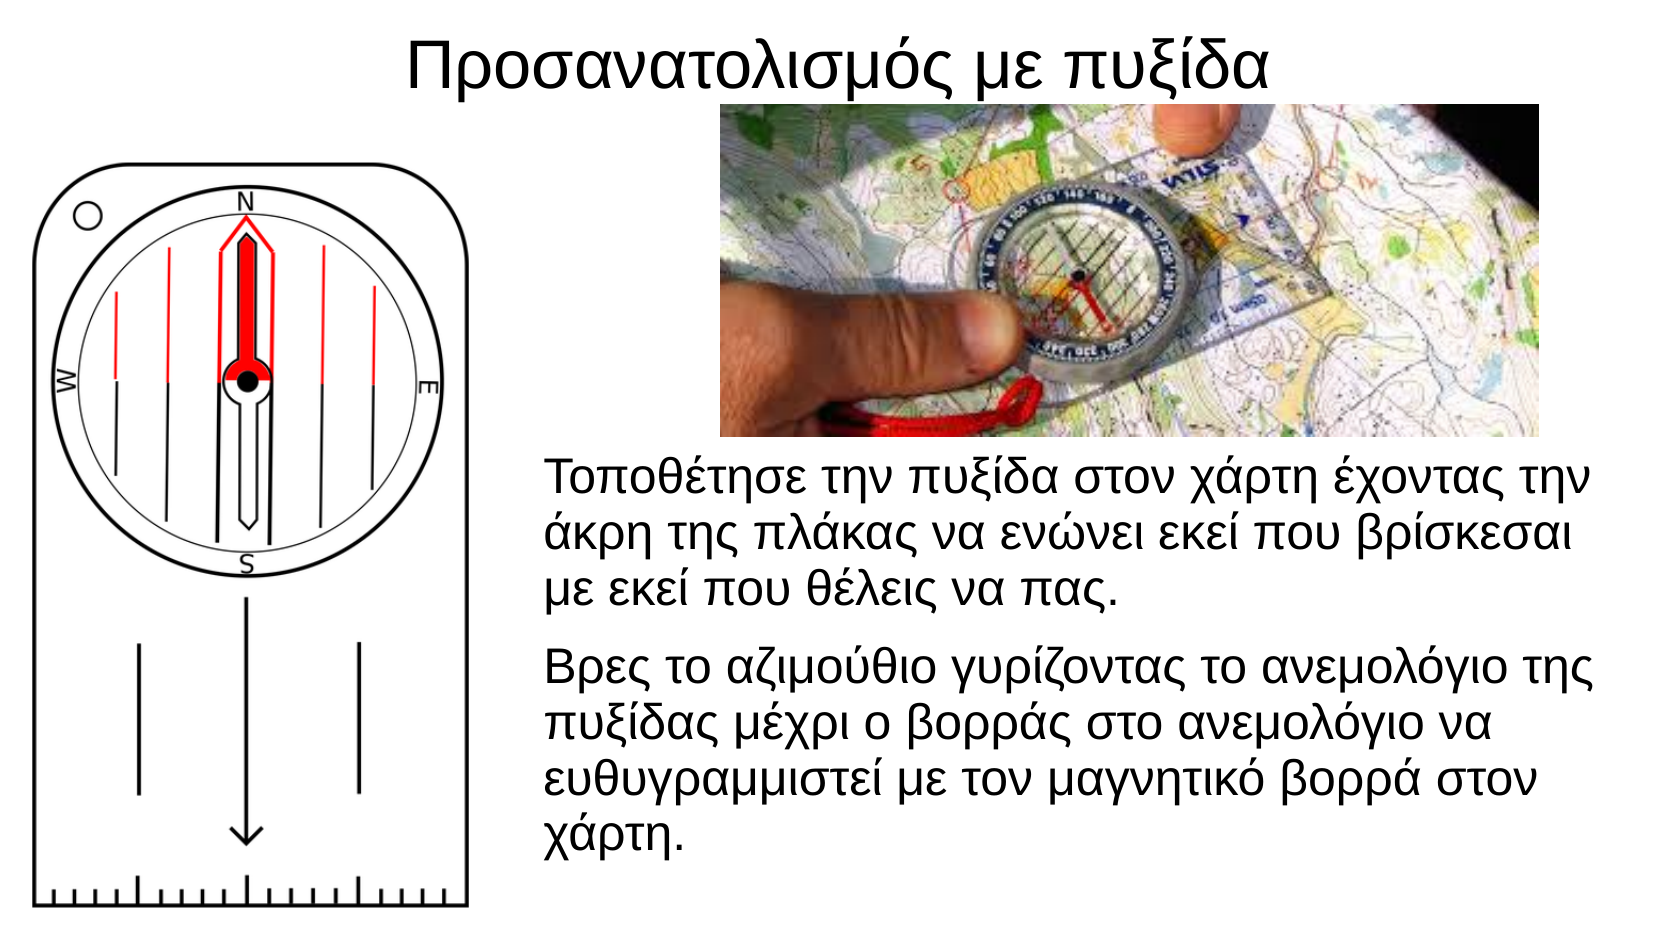

# Προσανατολισμός με πυξίδα
Τοποθέτησε την πυξίδα στον χάρτη έχοντας την άκρη της πλάκας να ενώνει εκεί που βρίσκεσαι με εκεί που θέλεις να πας.
Βρες το αζιμούθιο γυρίζοντας το ανεμολόγιο της πυξίδας μέχρι ο βορράς στο ανεμολόγιο να ευθυγραμμιστεί με τον μαγνητικό βορρά στον χάρτη.